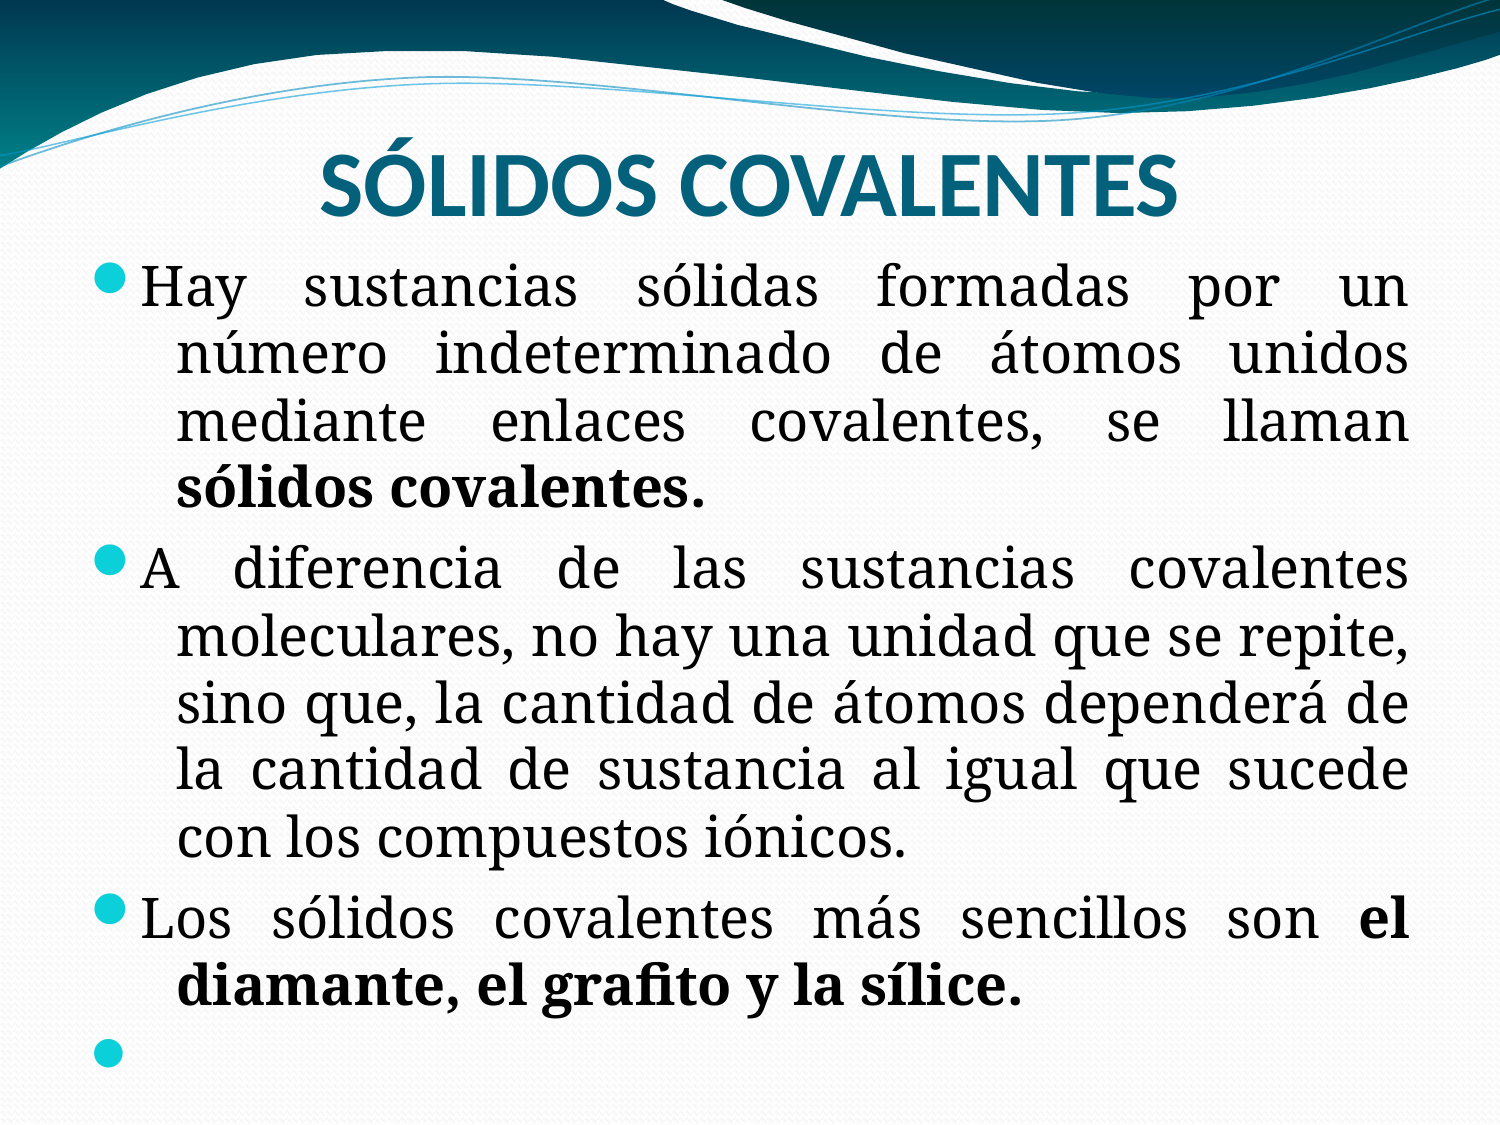

# SÓLIDOS COVALENTES
Hay sustancias sólidas formadas por un número indeterminado de átomos unidos mediante enlaces covalentes, se llaman sólidos covalentes.
A diferencia de las sustancias covalentes moleculares, no hay una unidad que se repite, sino que, la cantidad de átomos dependerá de la cantidad de sustancia al igual que sucede con los compuestos iónicos.
Los sólidos covalentes más sencillos son el diamante, el grafito y la sílice.